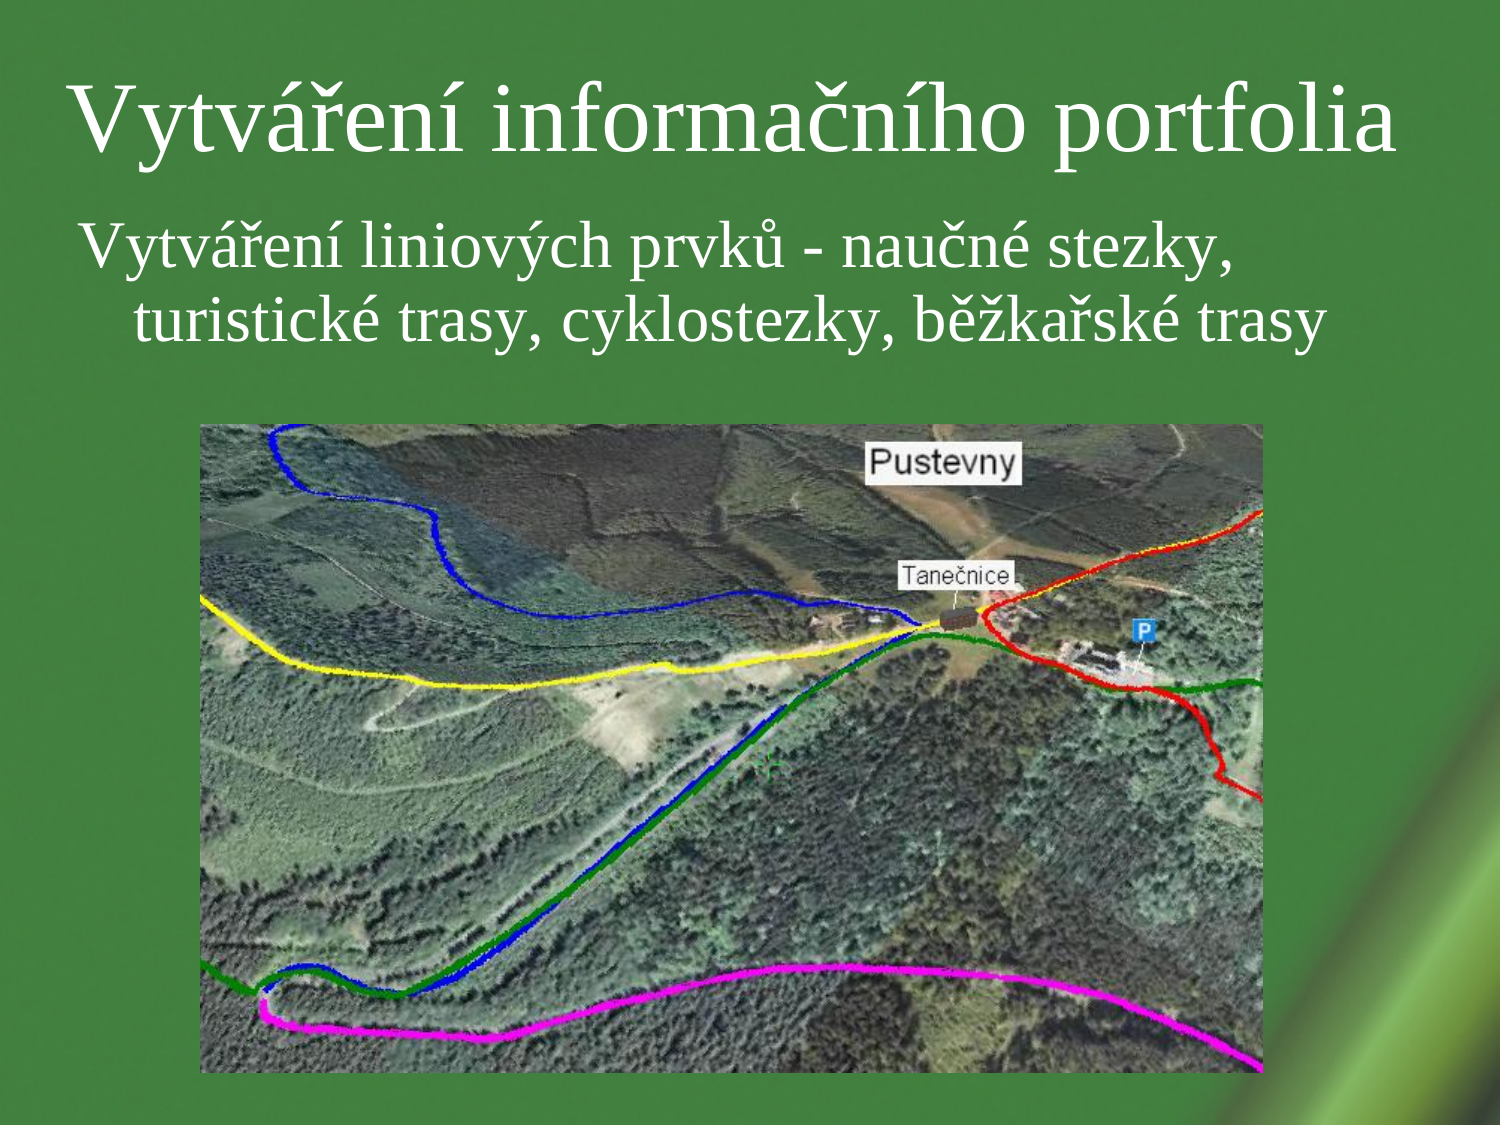

# Vytváření informačního portfolia
Vytváření liniových prvků - naučné stezky, turistické trasy, cyklostezky, běžkařské trasy